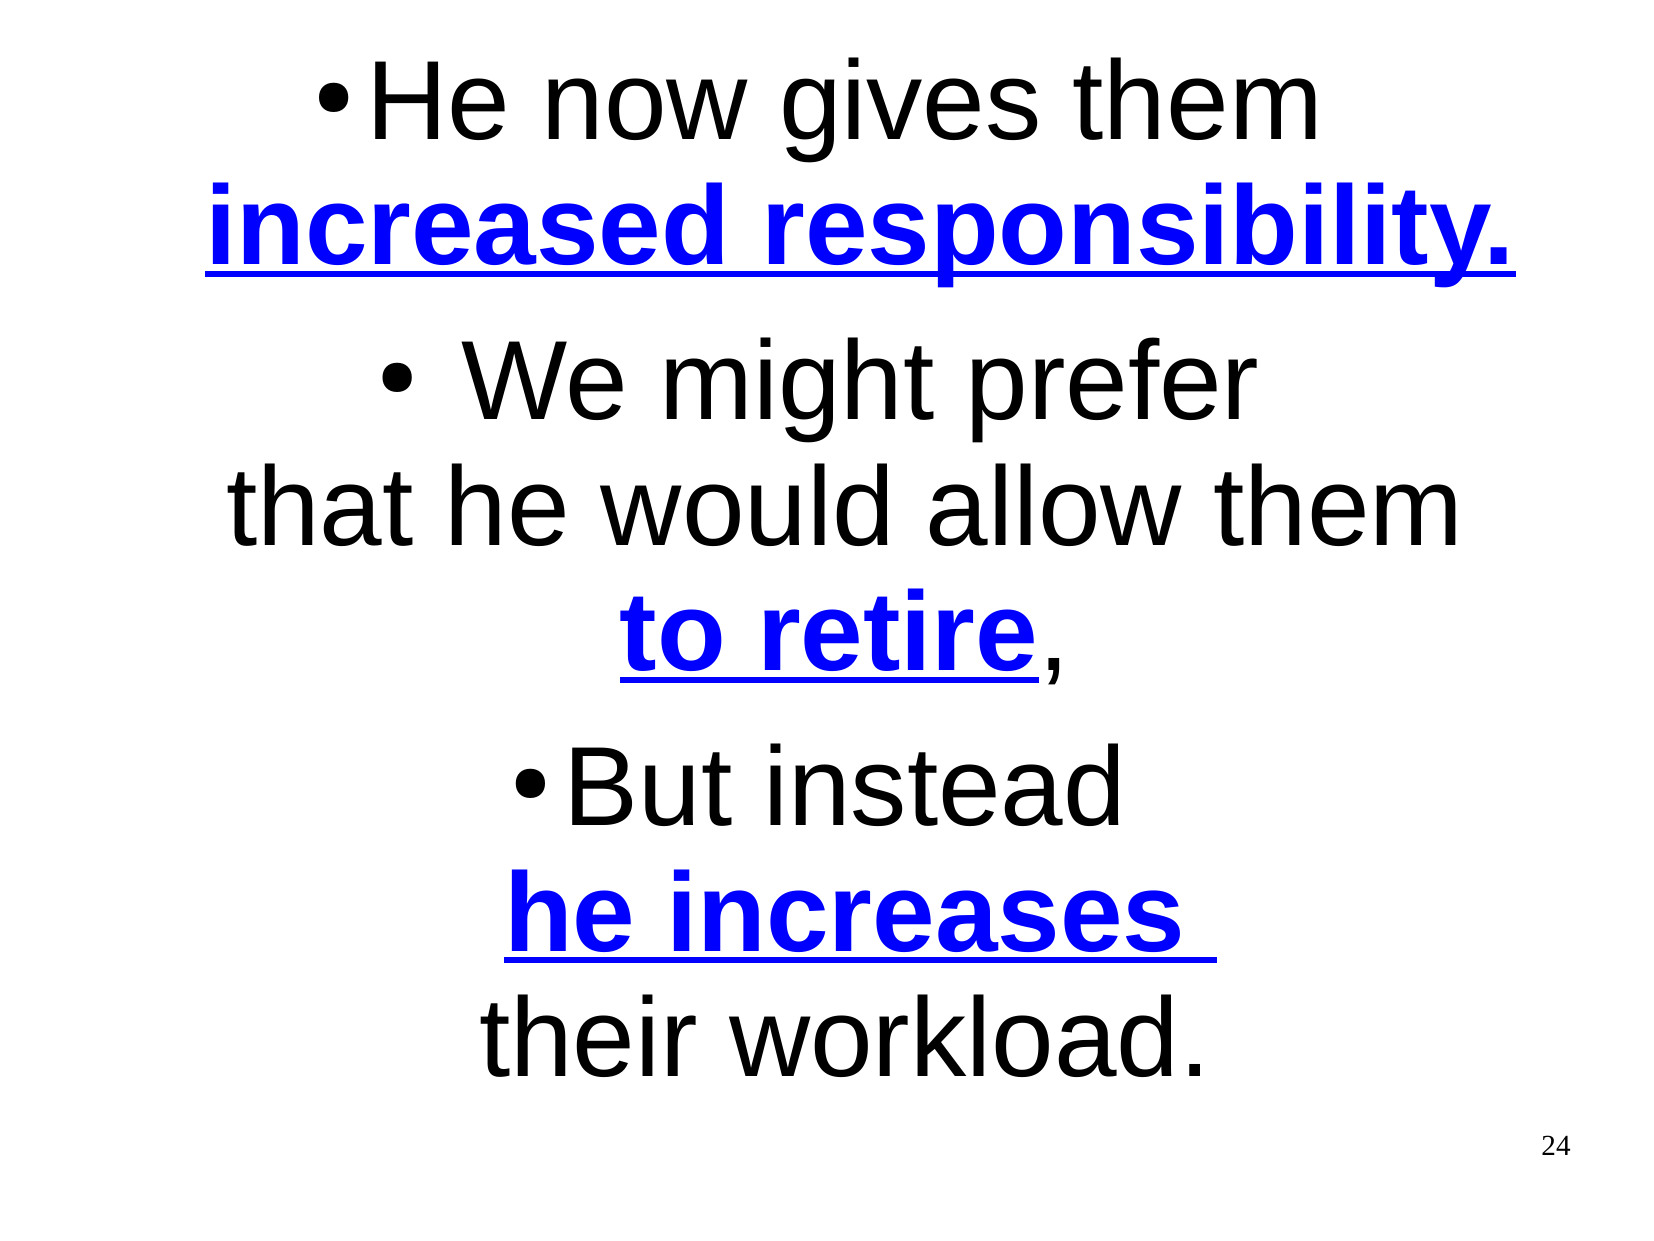

# He now gives them increased responsibility.
 We might prefer
that he would allow them
to retire,
But instead
he increases
their workload.
24